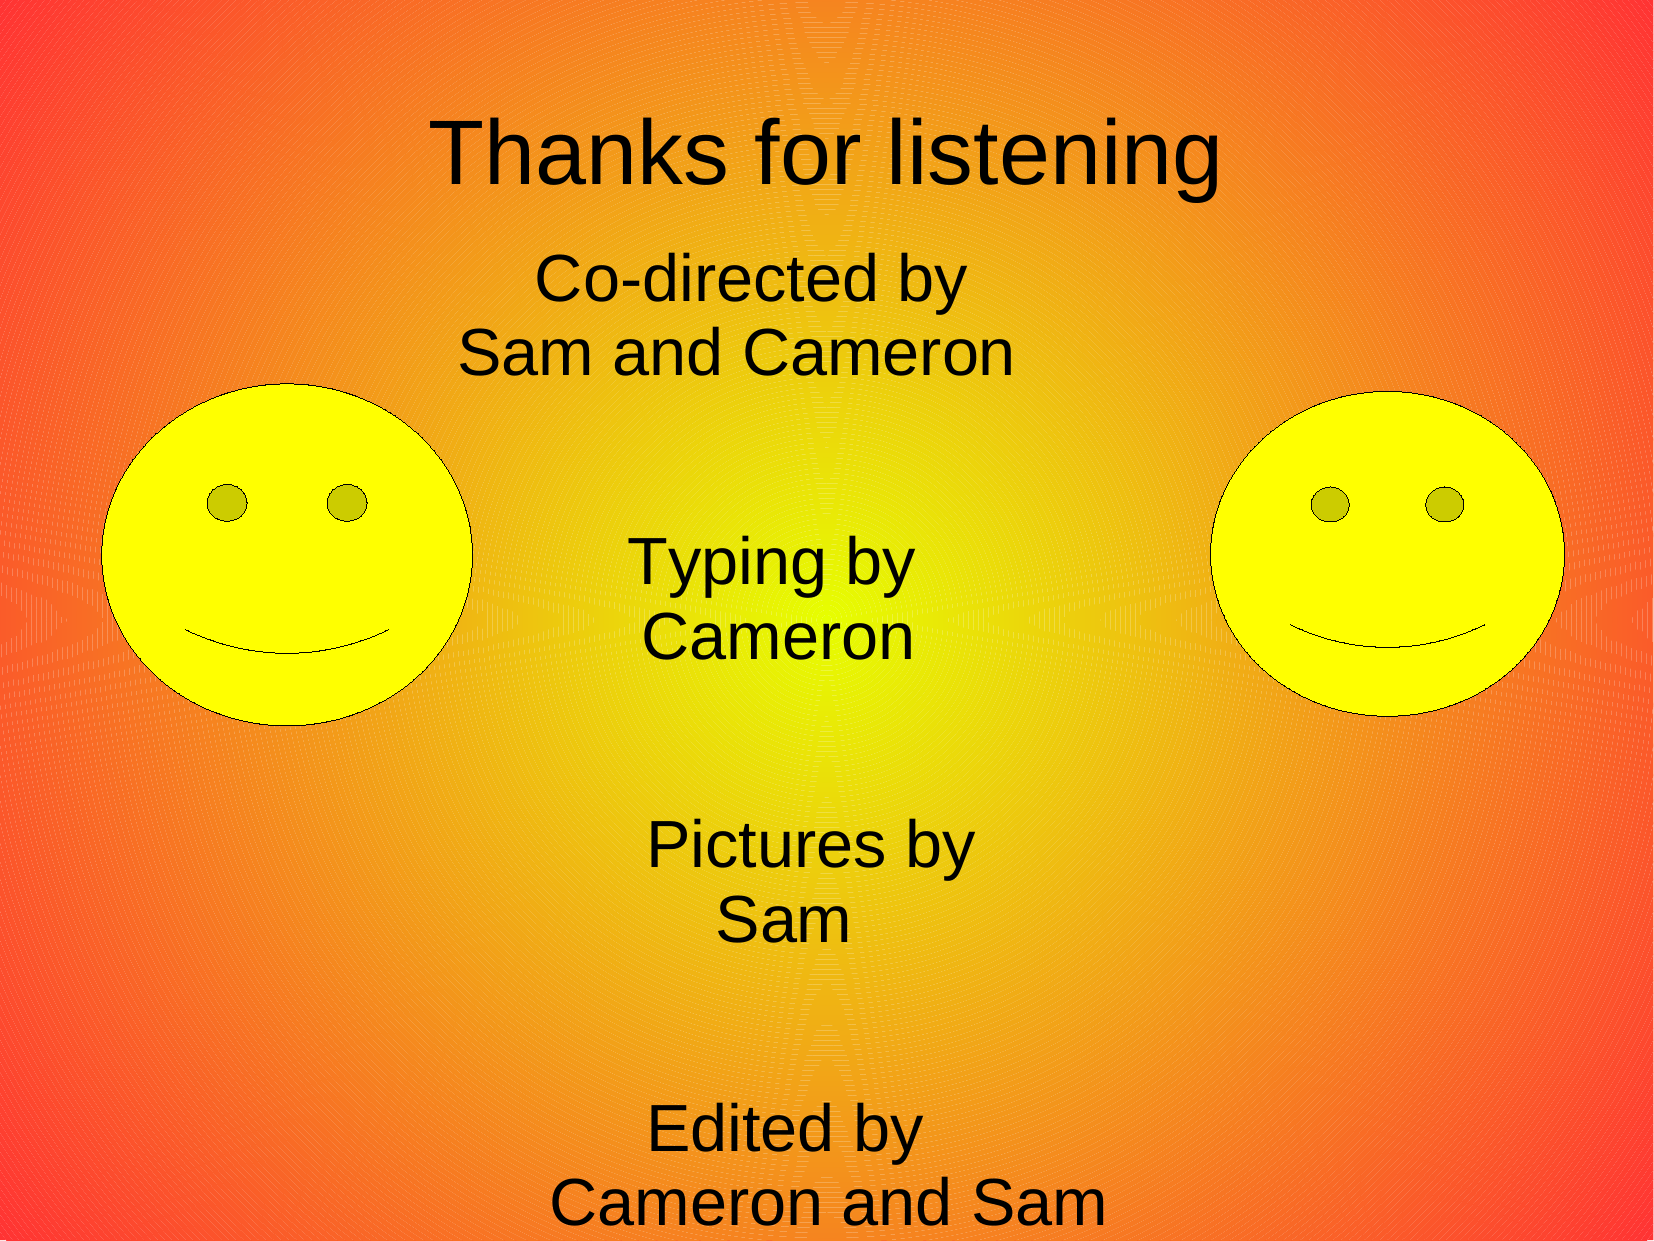

# Thanks for listening
 Co-directed by Sam and Cameron
 Typing by Cameron
 Pictures by Sam
 Edited by Cameron and Sam